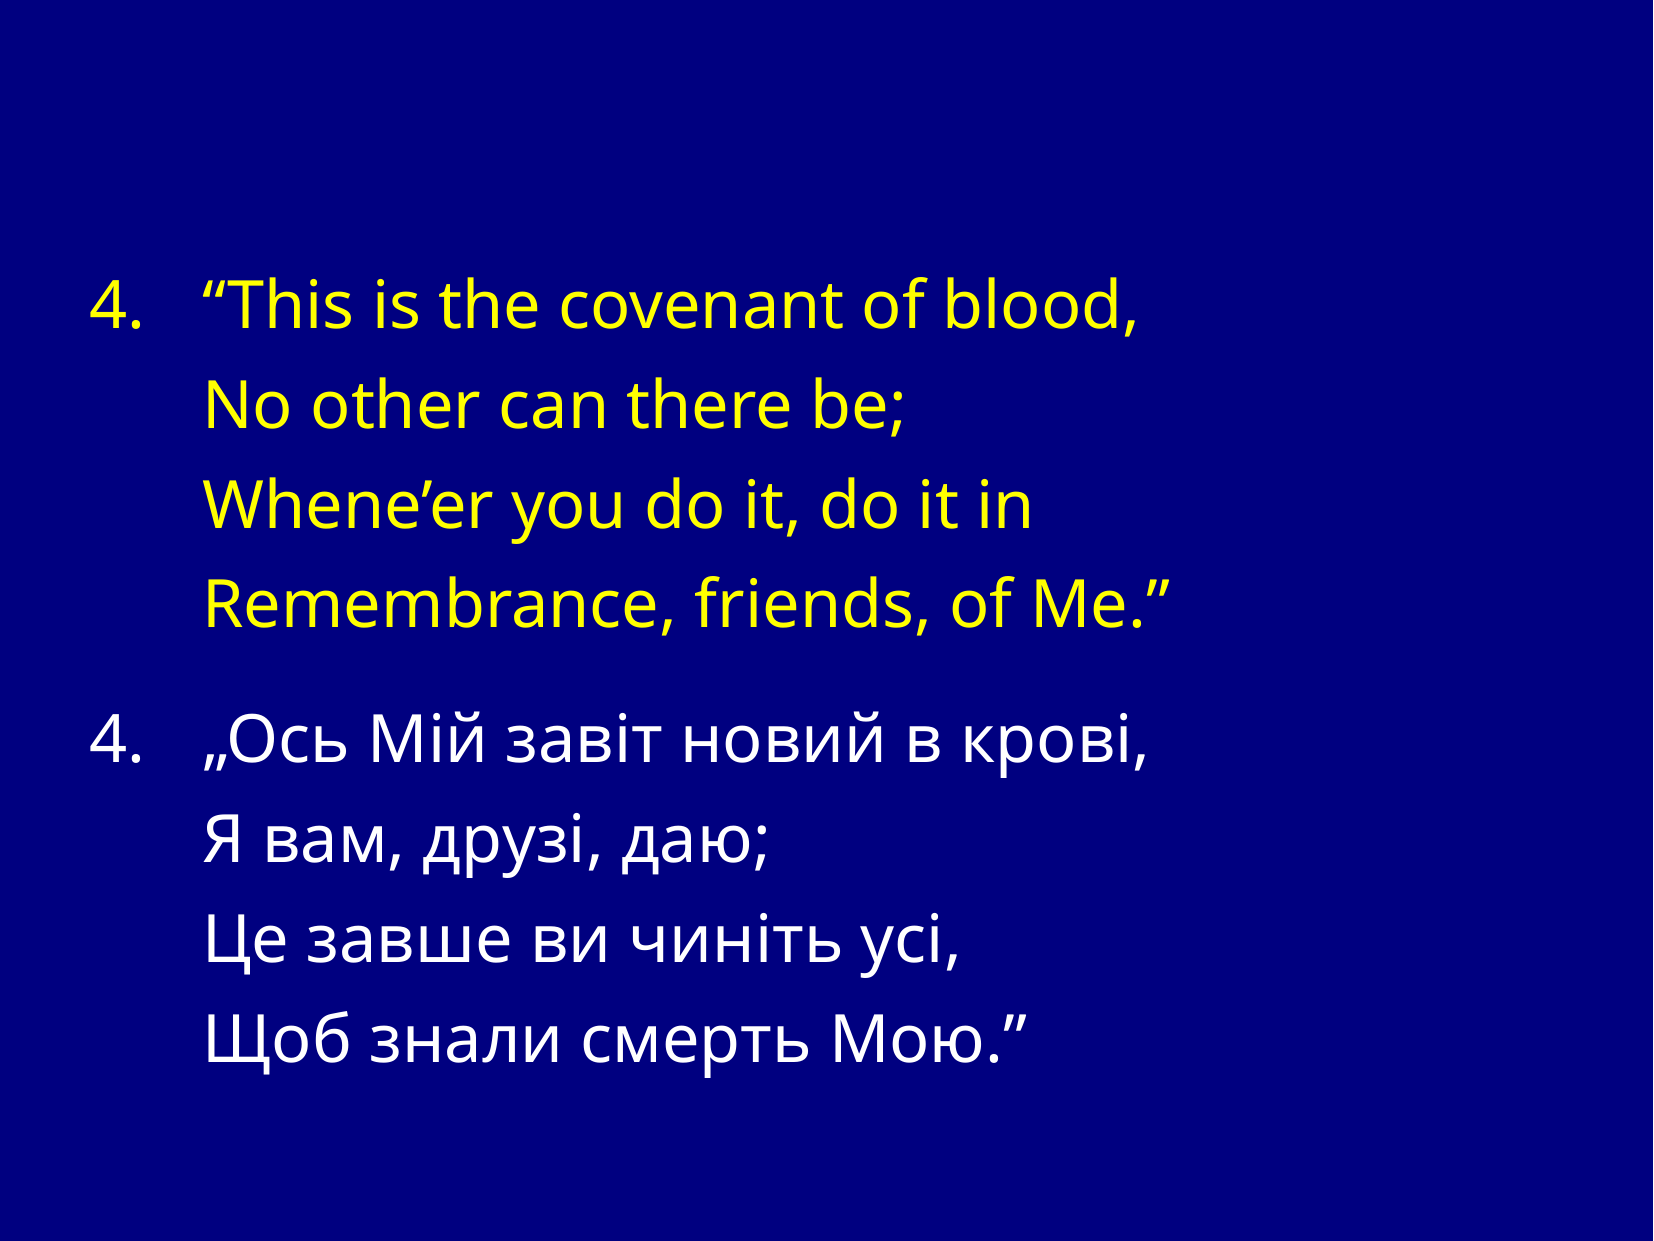

4.	“This is the covenant of blood,
	No other can there be;
	Whene’er you do it, do it in
	Remembrance, friends, of Me.”
4.	„Ось Мій завіт новий в крові,
	Я вам, друзі, даю;
	Це завше ви чиніть усі,
	Щоб знали смерть Мою.”